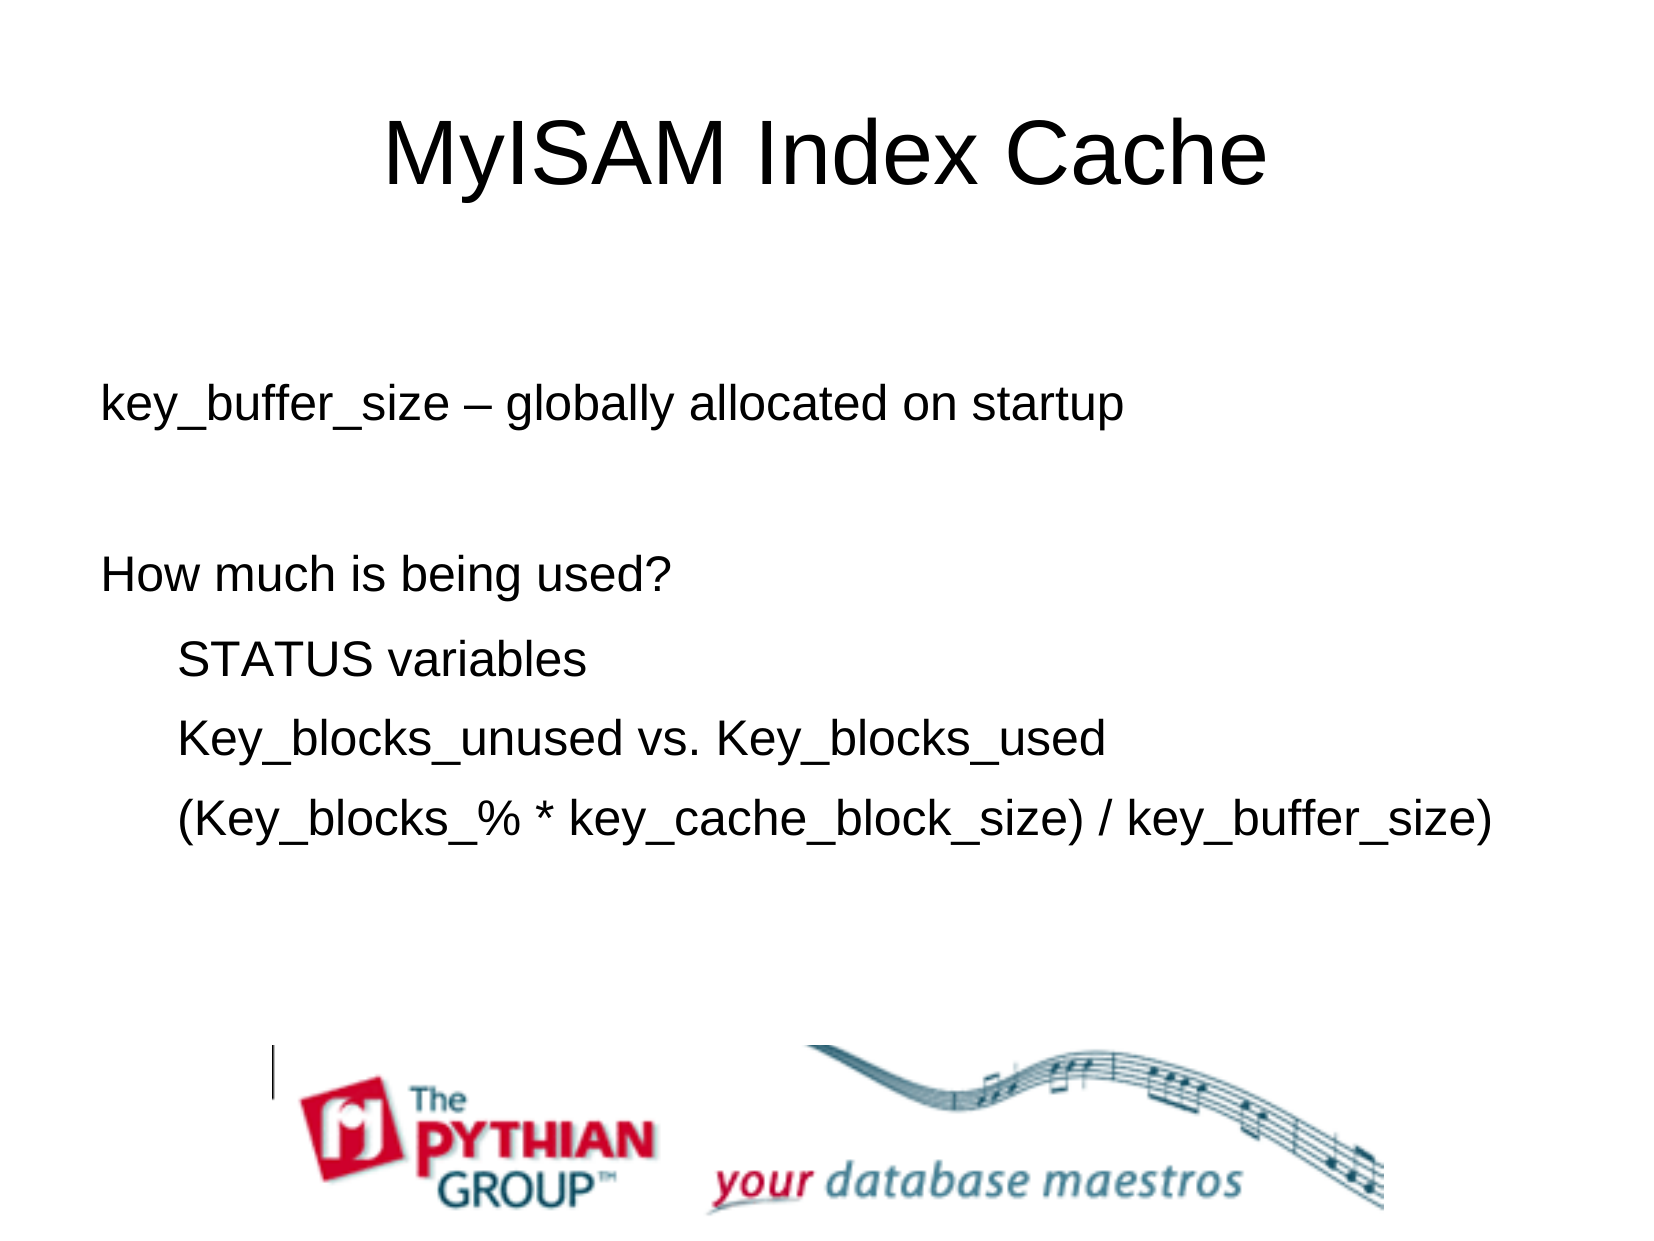

# MyISAM Index Cache
key_buffer_size – globally allocated on startup
How much is being used?
STATUS variables
Key_blocks_unused vs. Key_blocks_used
(Key_blocks_% * key_cache_block_size) / key_buffer_size)